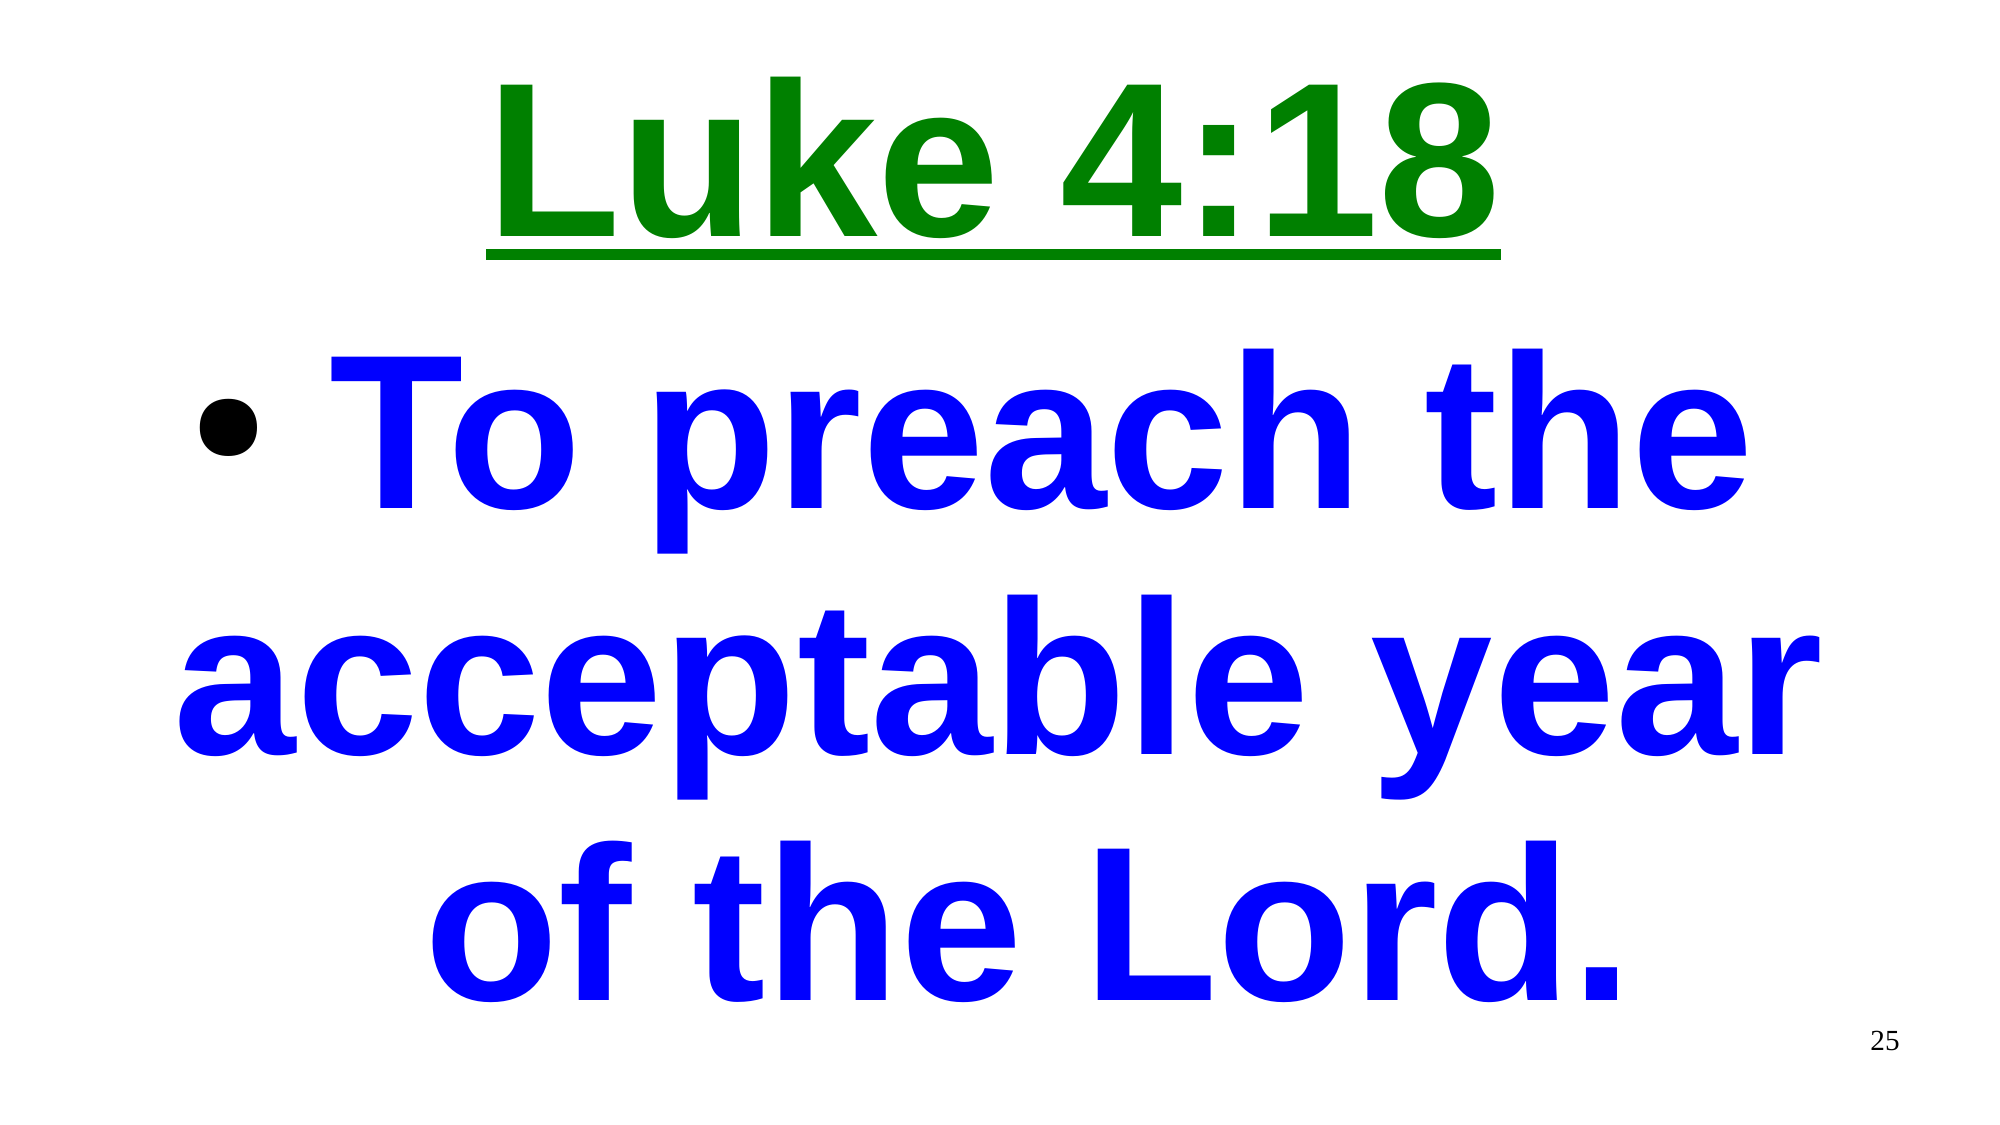

# Luke 4:18
 To preach the
acceptable year
of the Lord.
25